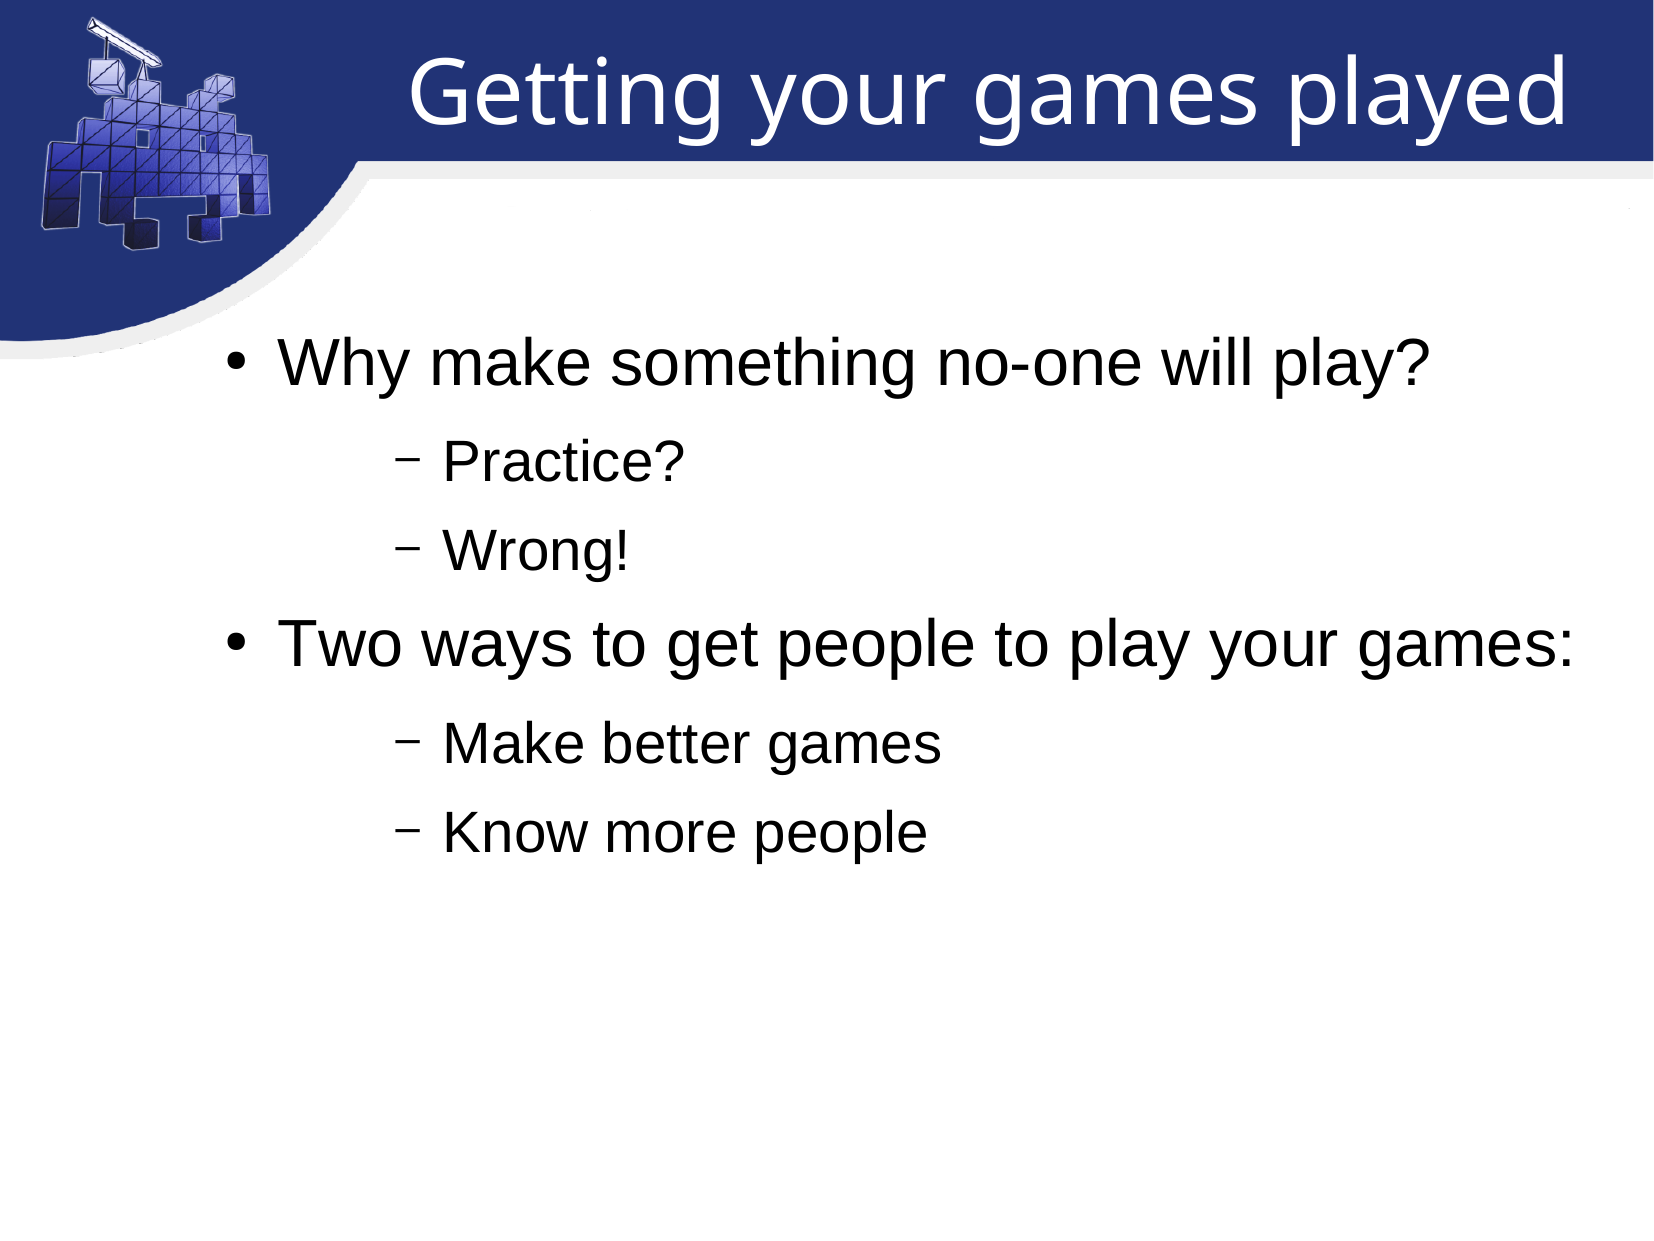

# Getting your games played
Why make something no-one will play?
Practice?
Wrong!
Two ways to get people to play your games:
Make better games
Know more people